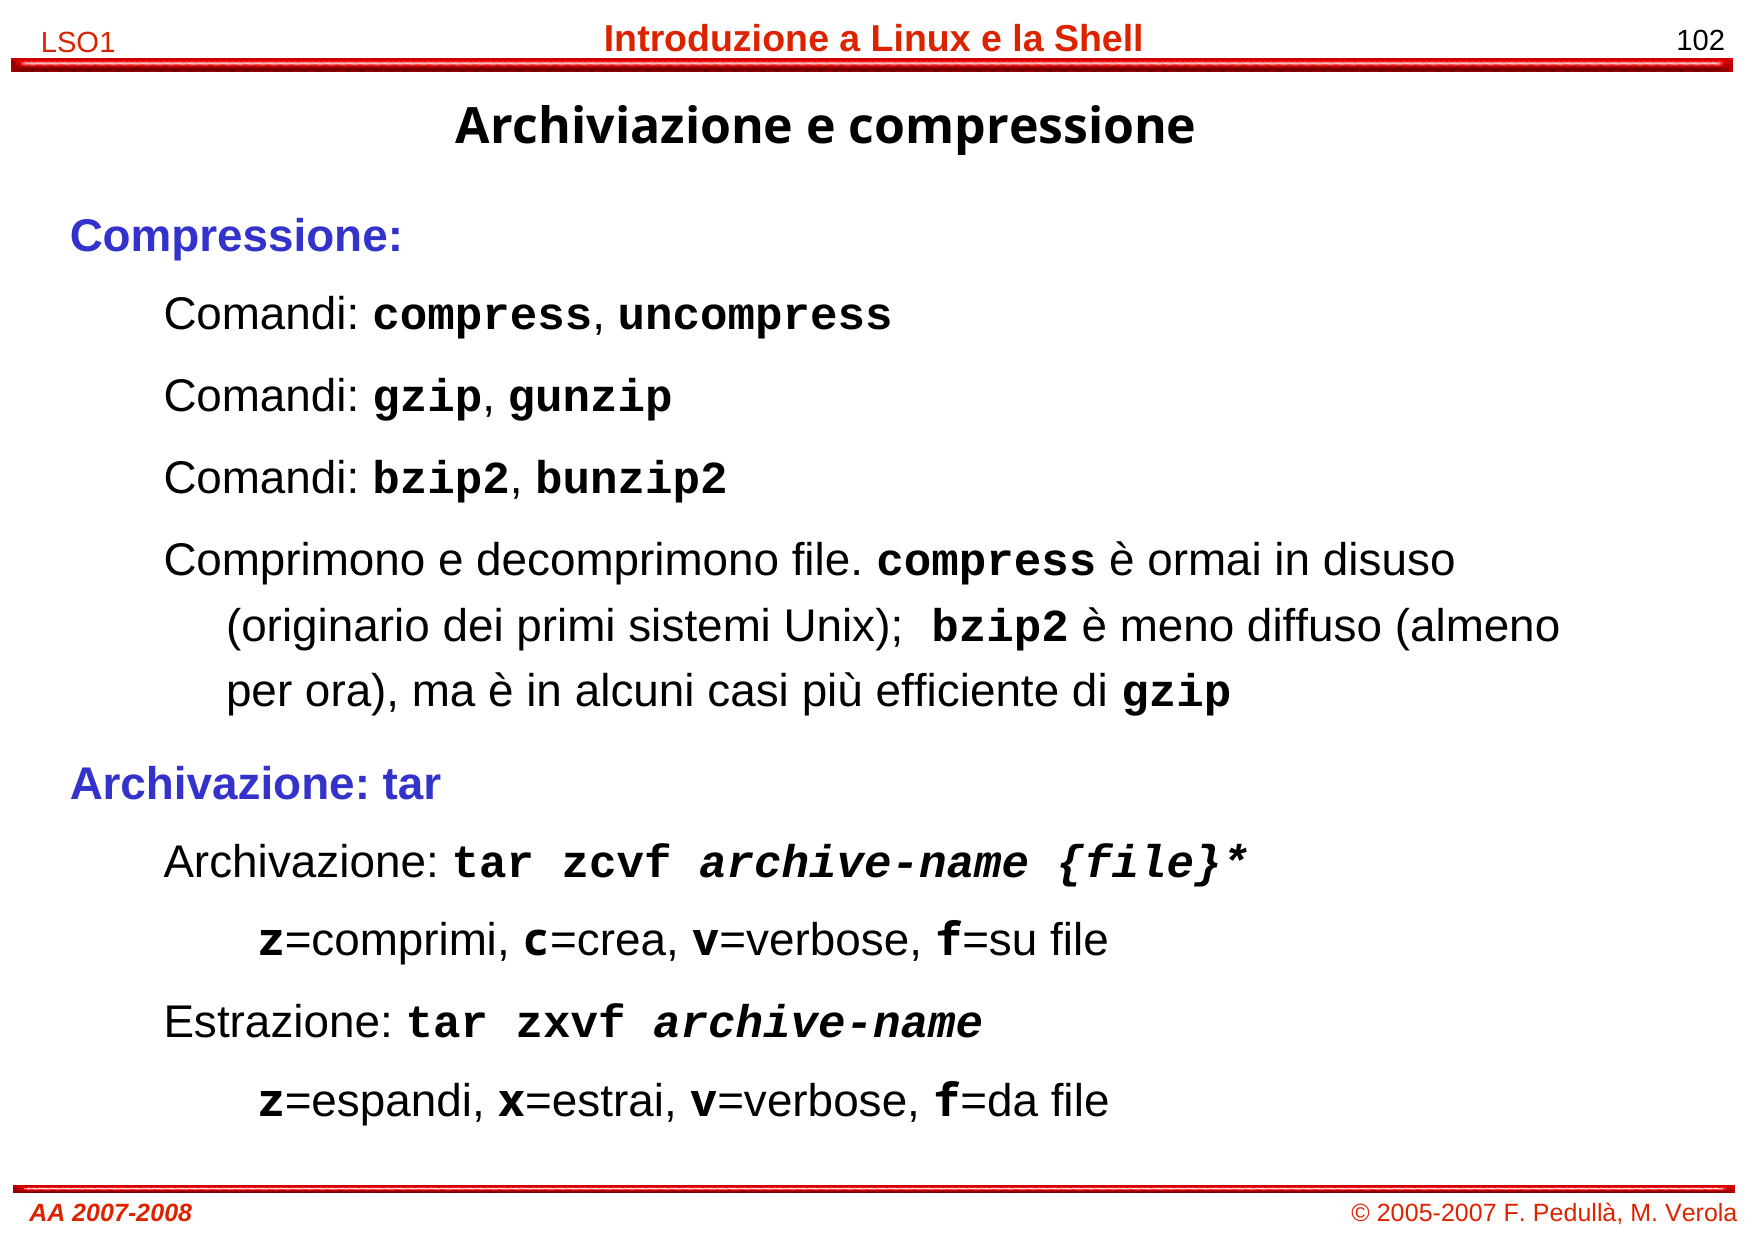

# Archiviazione e compressione
Compressione:
Comandi: compress, uncompress
Comandi: gzip, gunzip
Comandi: bzip2, bunzip2
Comprimono e decomprimono file. compress è ormai in disuso (originario dei primi sistemi Unix); bzip2 è meno diffuso (almeno per ora), ma è in alcuni casi più efficiente di gzip
Archivazione: tar
Archivazione: tar zcvf archive-name {file}*
z=comprimi, c=crea, v=verbose, f=su file
Estrazione: tar zxvf archive-name
z=espandi, x=estrai, v=verbose, f=da file